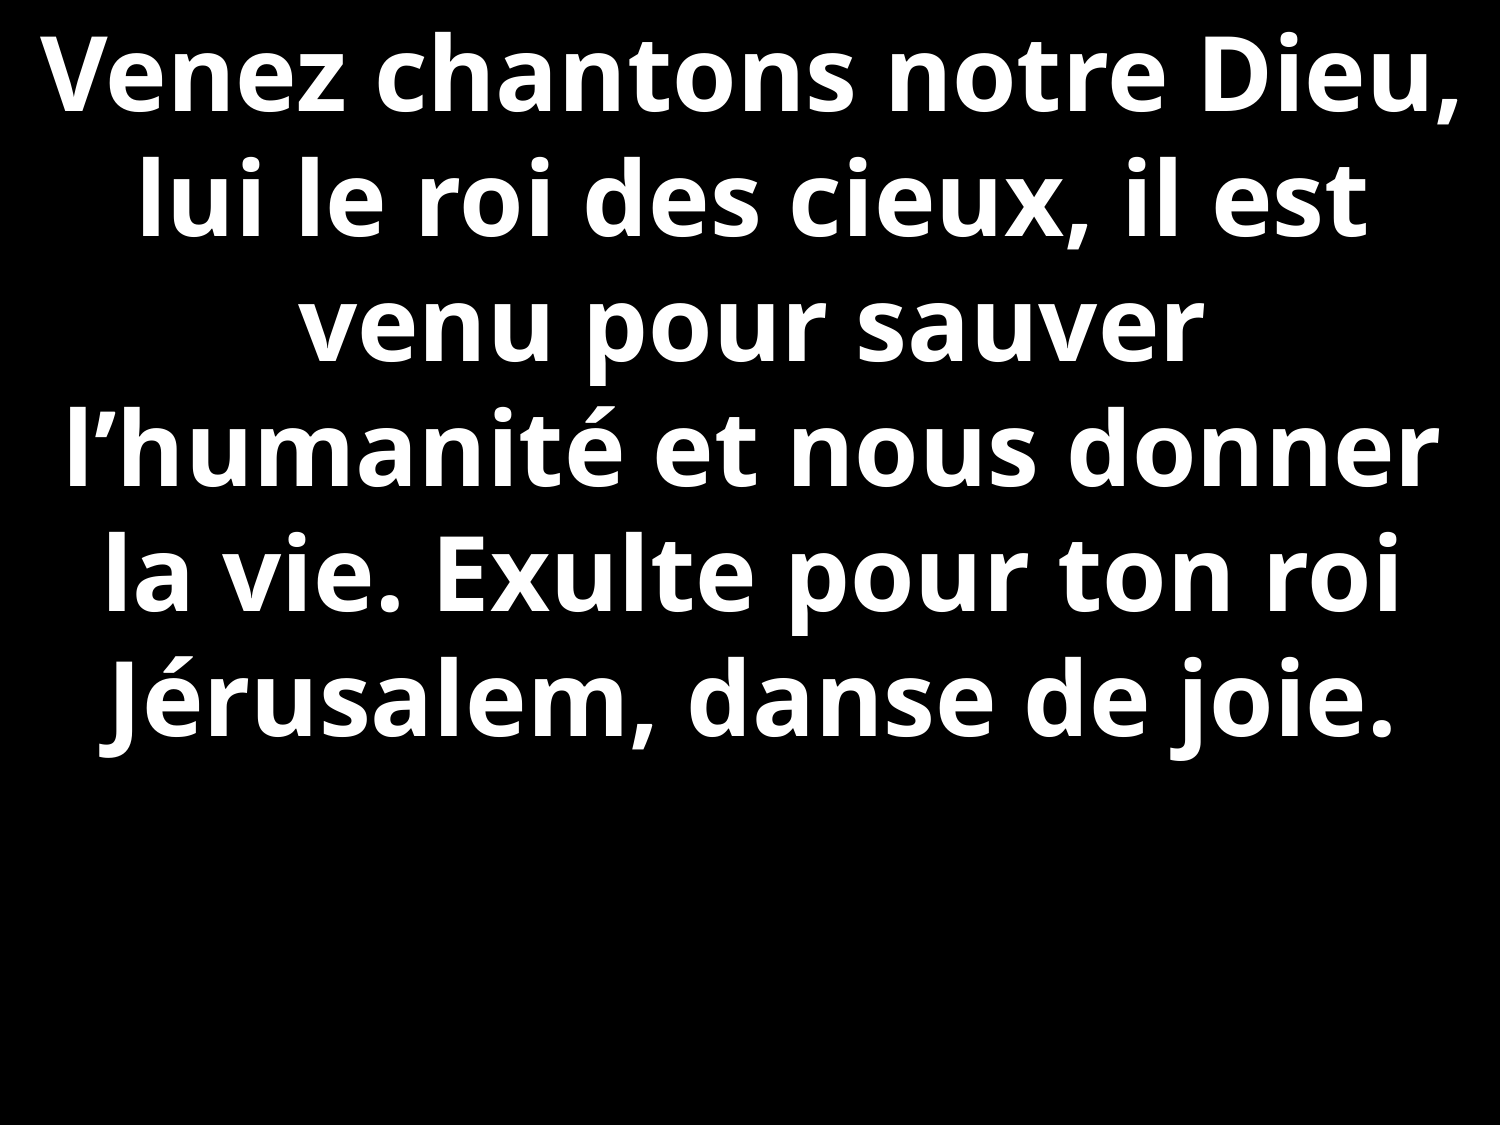

# Venez chantons notre Dieu, lui le roi des cieux, il est venu pour sauver l’humanité et nous donner la vie. Exulte pour ton roi Jérusalem, danse de joie.